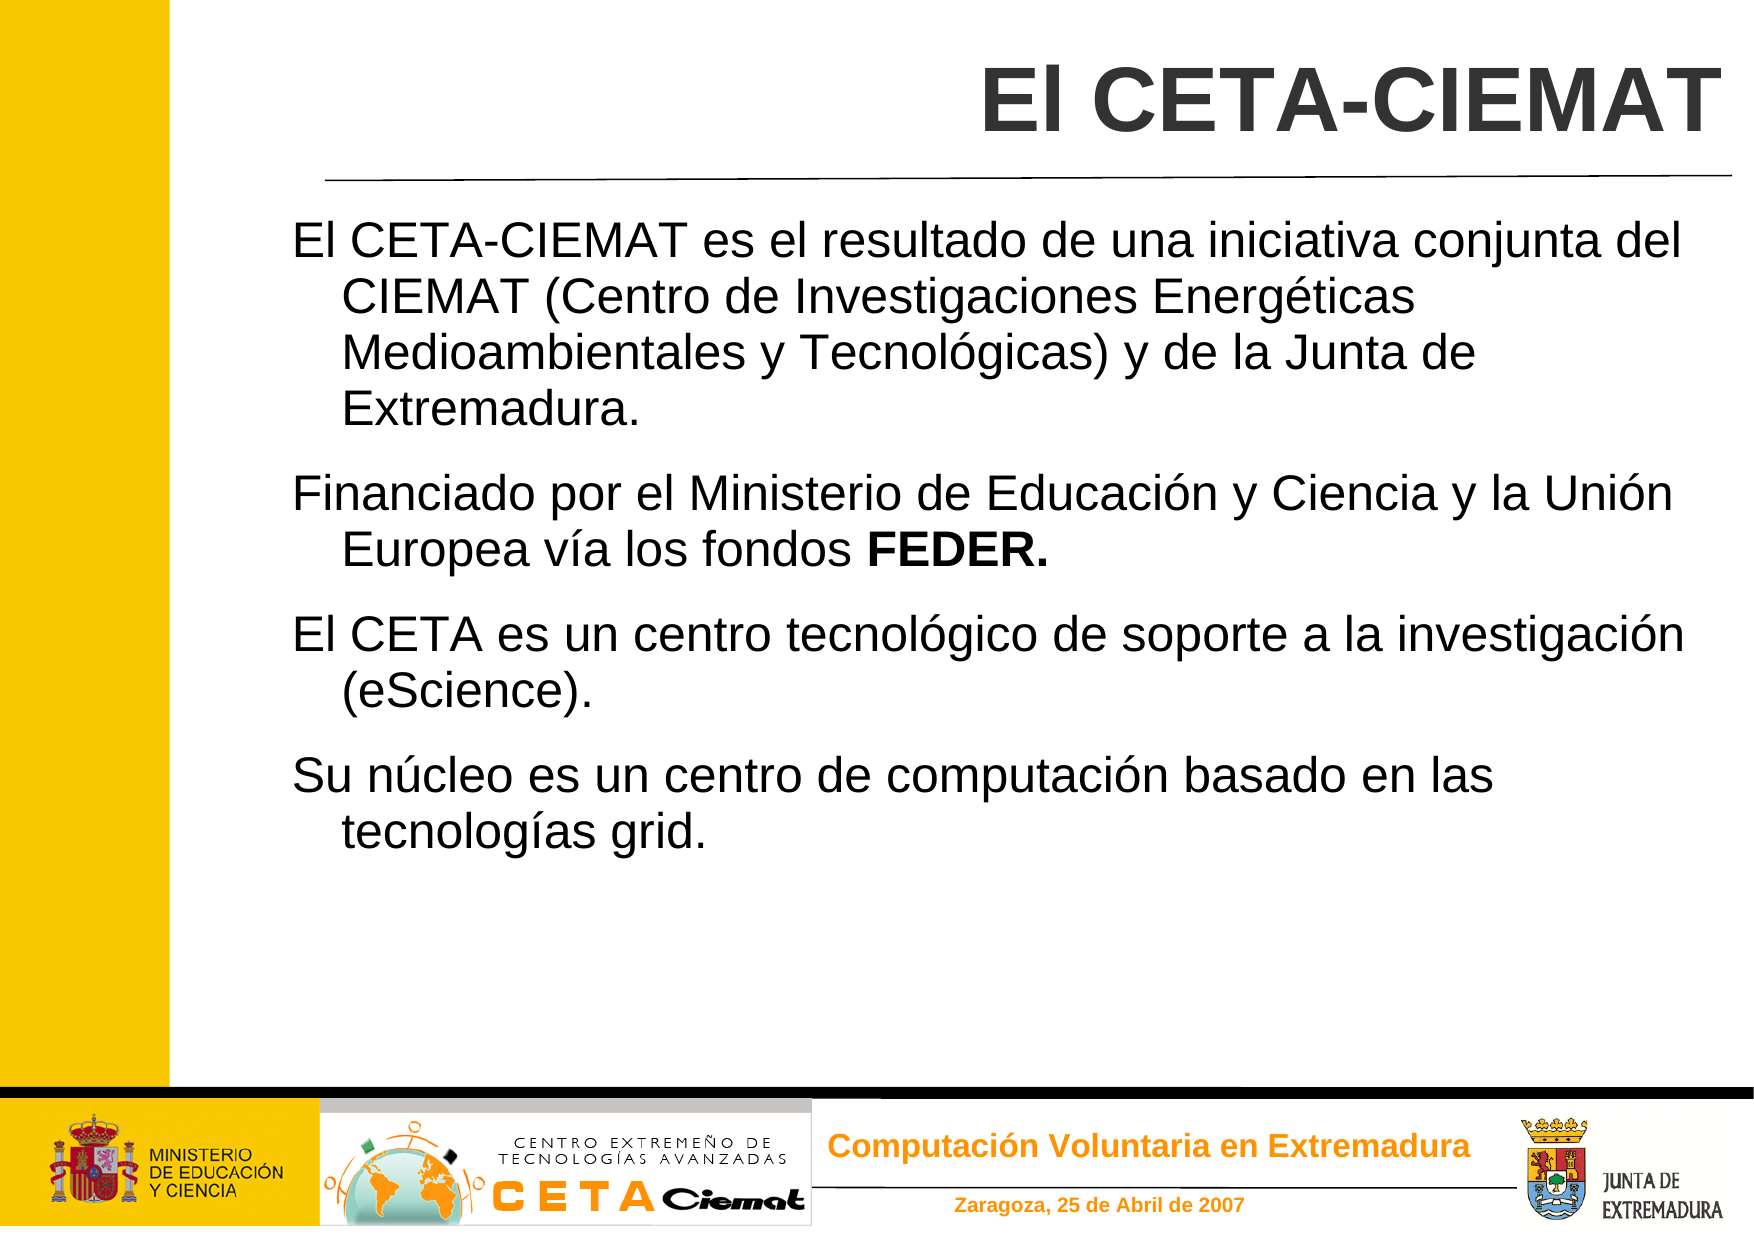

# El CETA-CIEMAT
El CETA-CIEMAT es el resultado de una iniciativa conjunta del CIEMAT (Centro de Investigaciones Energéticas Medioambientales y Tecnológicas) y de la Junta de Extremadura.
Financiado por el Ministerio de Educación y Ciencia y la Unión Europea vía los fondos FEDER.
El CETA es un centro tecnológico de soporte a la investigación (eScience).
Su núcleo es un centro de computación basado en las tecnologías grid.